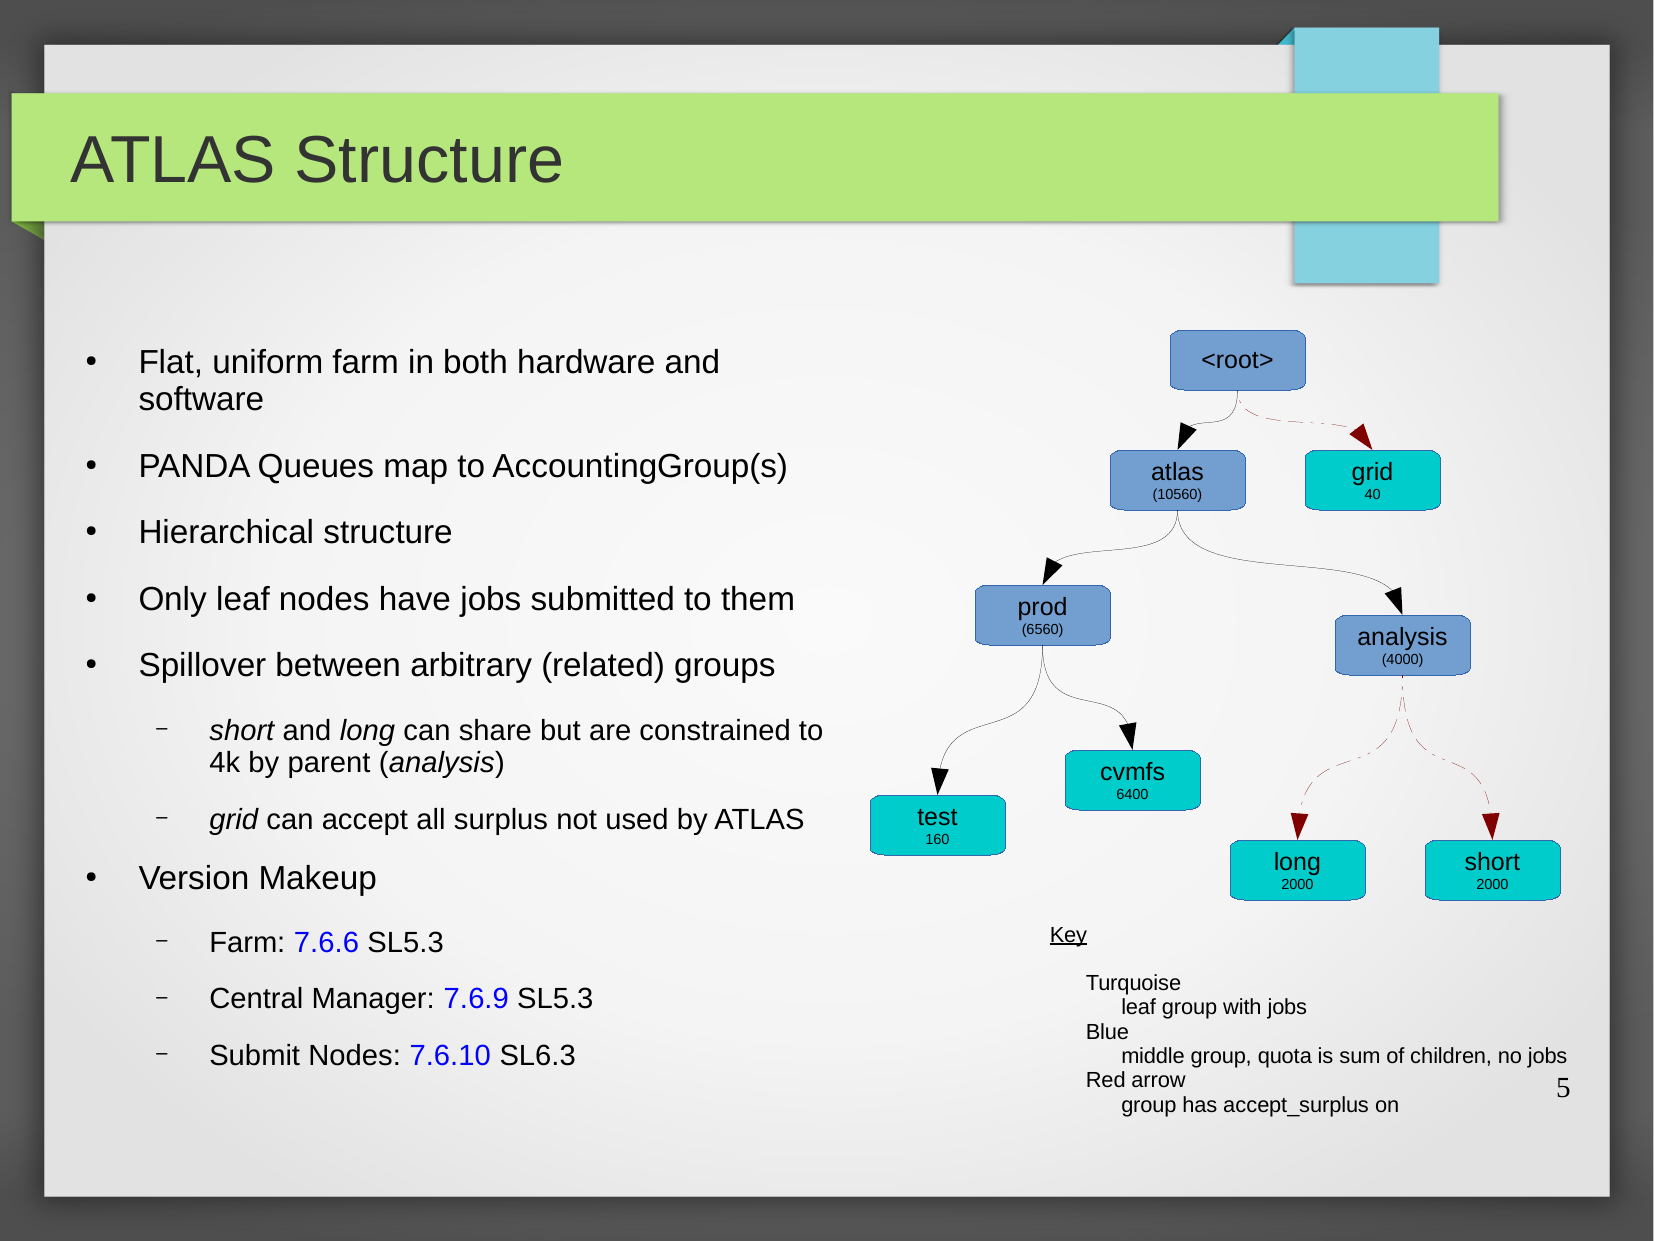

# ATLAS Structure
<root>
atlas
(10560)
grid
40
prod
(6560)
analysis
(4000)
cvmfs
6400
test
160
long
2000
short
2000
Flat, uniform farm in both hardware and software
PANDA Queues map to AccountingGroup(s)
Hierarchical structure
Only leaf nodes have jobs submitted to them
Spillover between arbitrary (related) groups
short and long can share but are constrained to 4k by parent (analysis)
grid can accept all surplus not used by ATLAS
Version Makeup
Farm: 7.6.6 SL5.3
Central Manager: 7.6.9 SL5.3
Submit Nodes: 7.6.10 SL6.3
Key
Turquoise
leaf group with jobs
Blue
middle group, quota is sum of children, no jobs
Red arrow
group has accept_surplus on
5